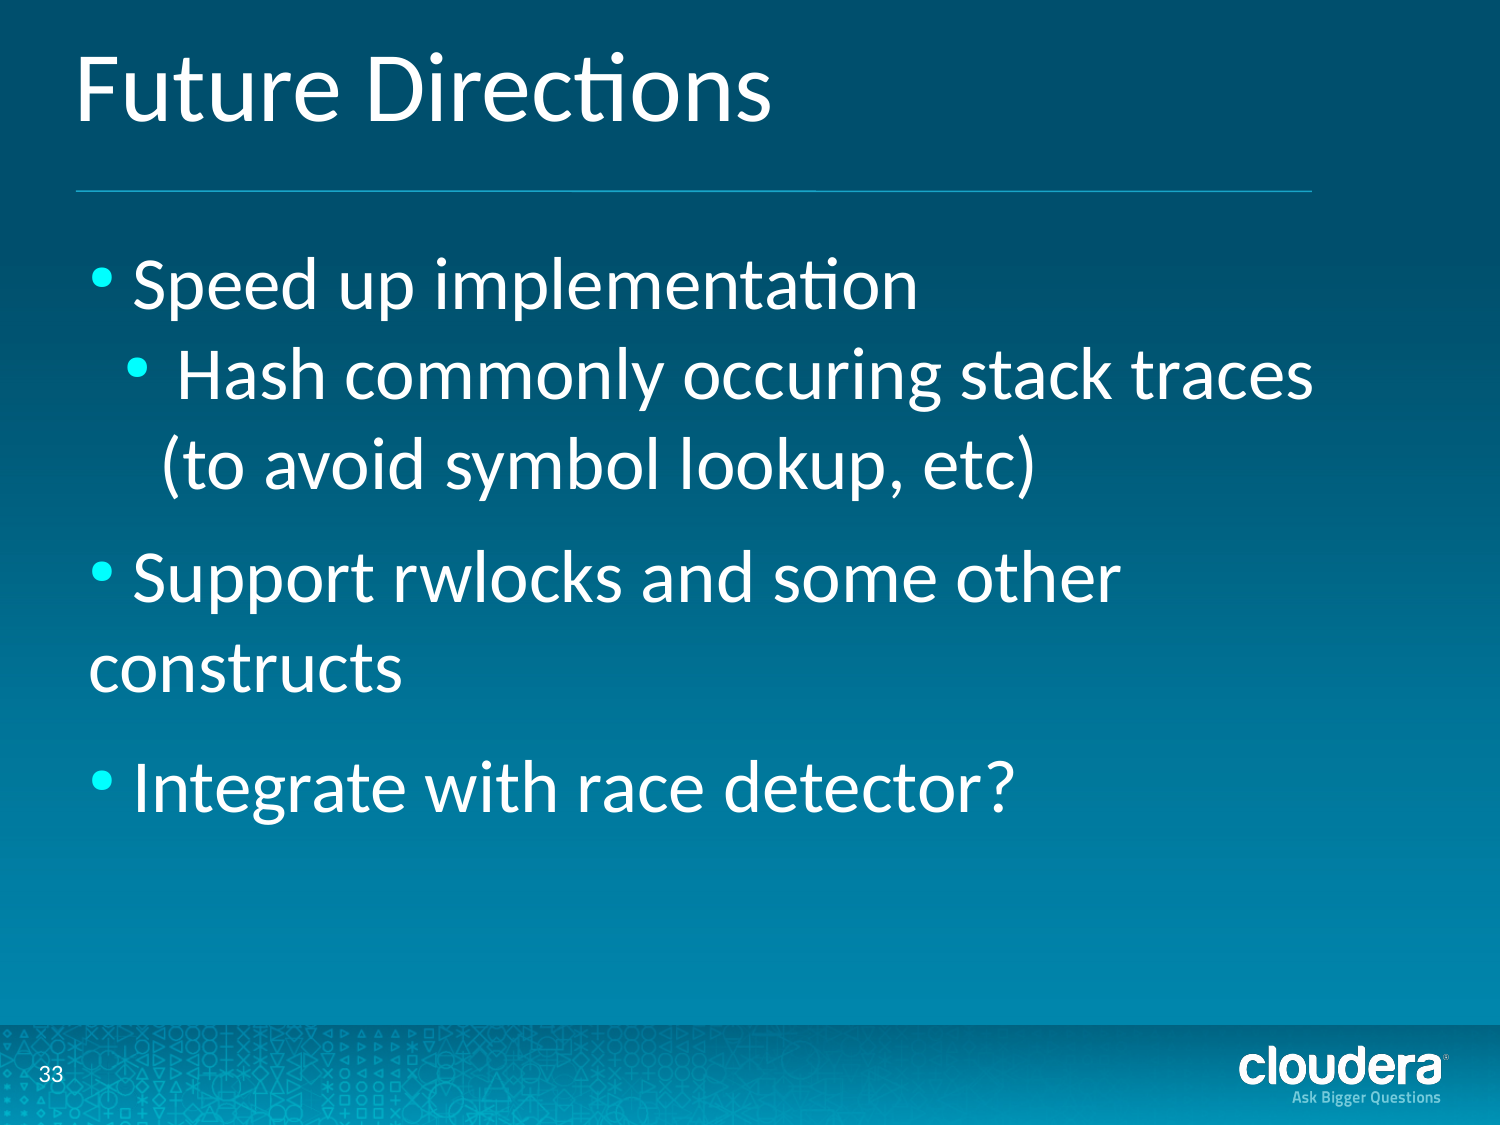

# Future Directions
 Speed up implementation
 Hash commonly occuring stack traces (to avoid symbol lookup, etc)
 Support rwlocks and some other constructs
 Integrate with race detector?